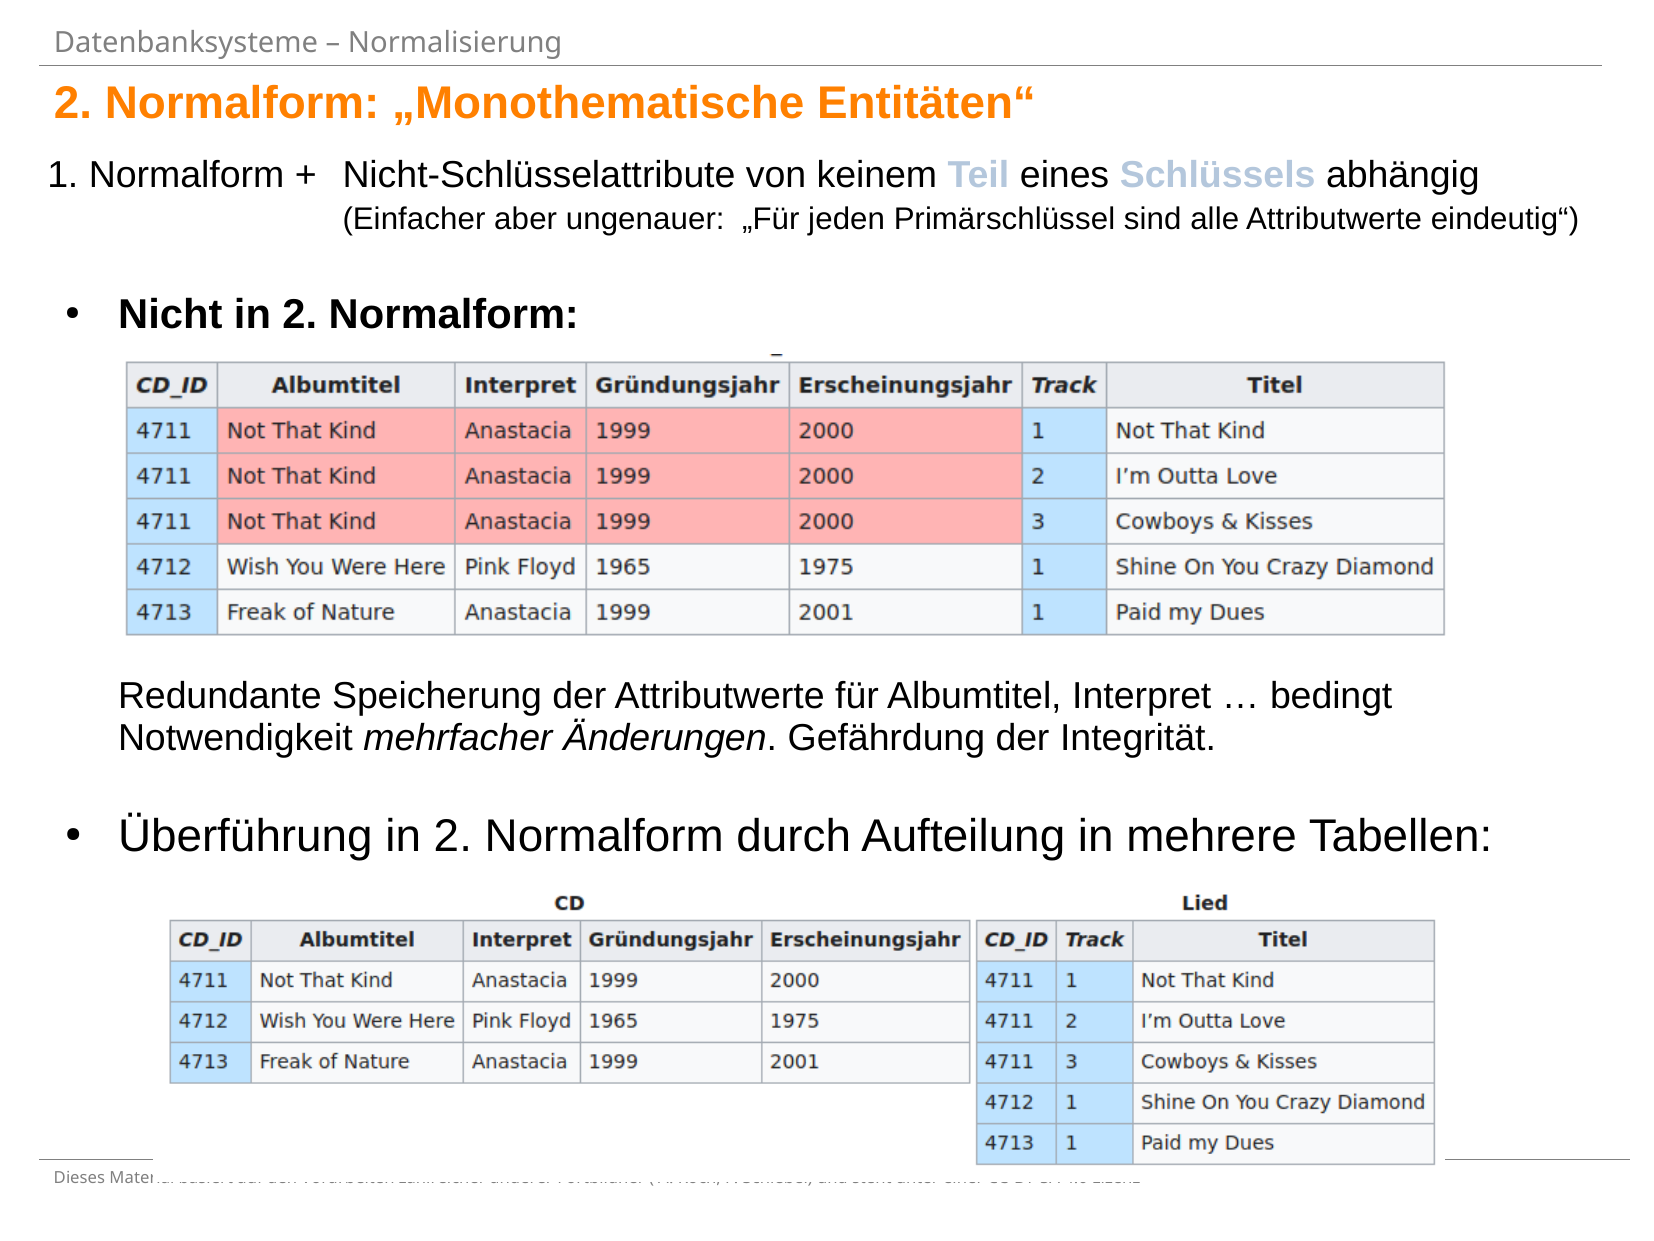

Datenbanksysteme – Normalisierung
2. Normalform: „Monothematische Entitäten“
# 1. Normalform + 	Nicht-Schlüsselattribute von keinem Teil eines Schlüssels abhängig 					(Einfacher aber ungenauer: „Für jeden Primärschlüssel sind alle Attributwerte eindeutig“)
Nicht in 2. Normalform:
Redundante Speicherung der Attributwerte für Albumtitel, Interpret … bedingt Notwendigkeit mehrfacher Änderungen. Gefährdung der Integrität.
Überführung in 2. Normalform durch Aufteilung in mehrere Tabellen: